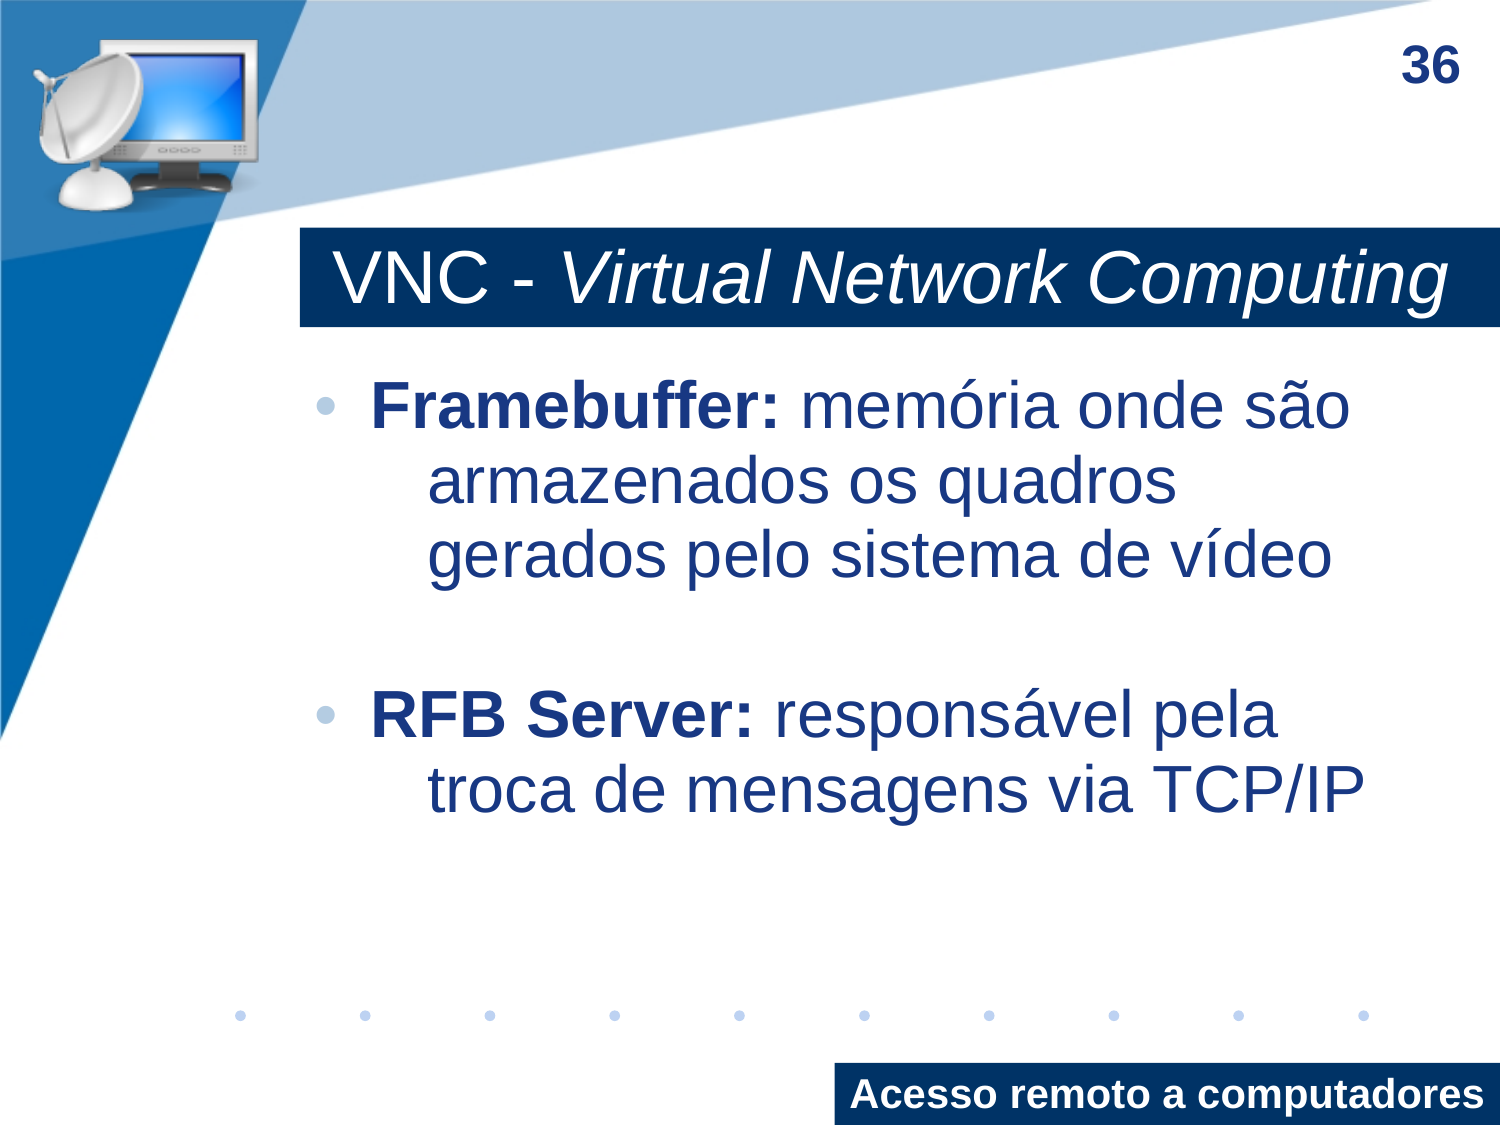

# VNC - Virtual Network Computing
Framebuffer: memória onde são armazenados os quadros gerados pelo sistema de vídeo
RFB Server: responsável pela troca de mensagens via TCP/IP